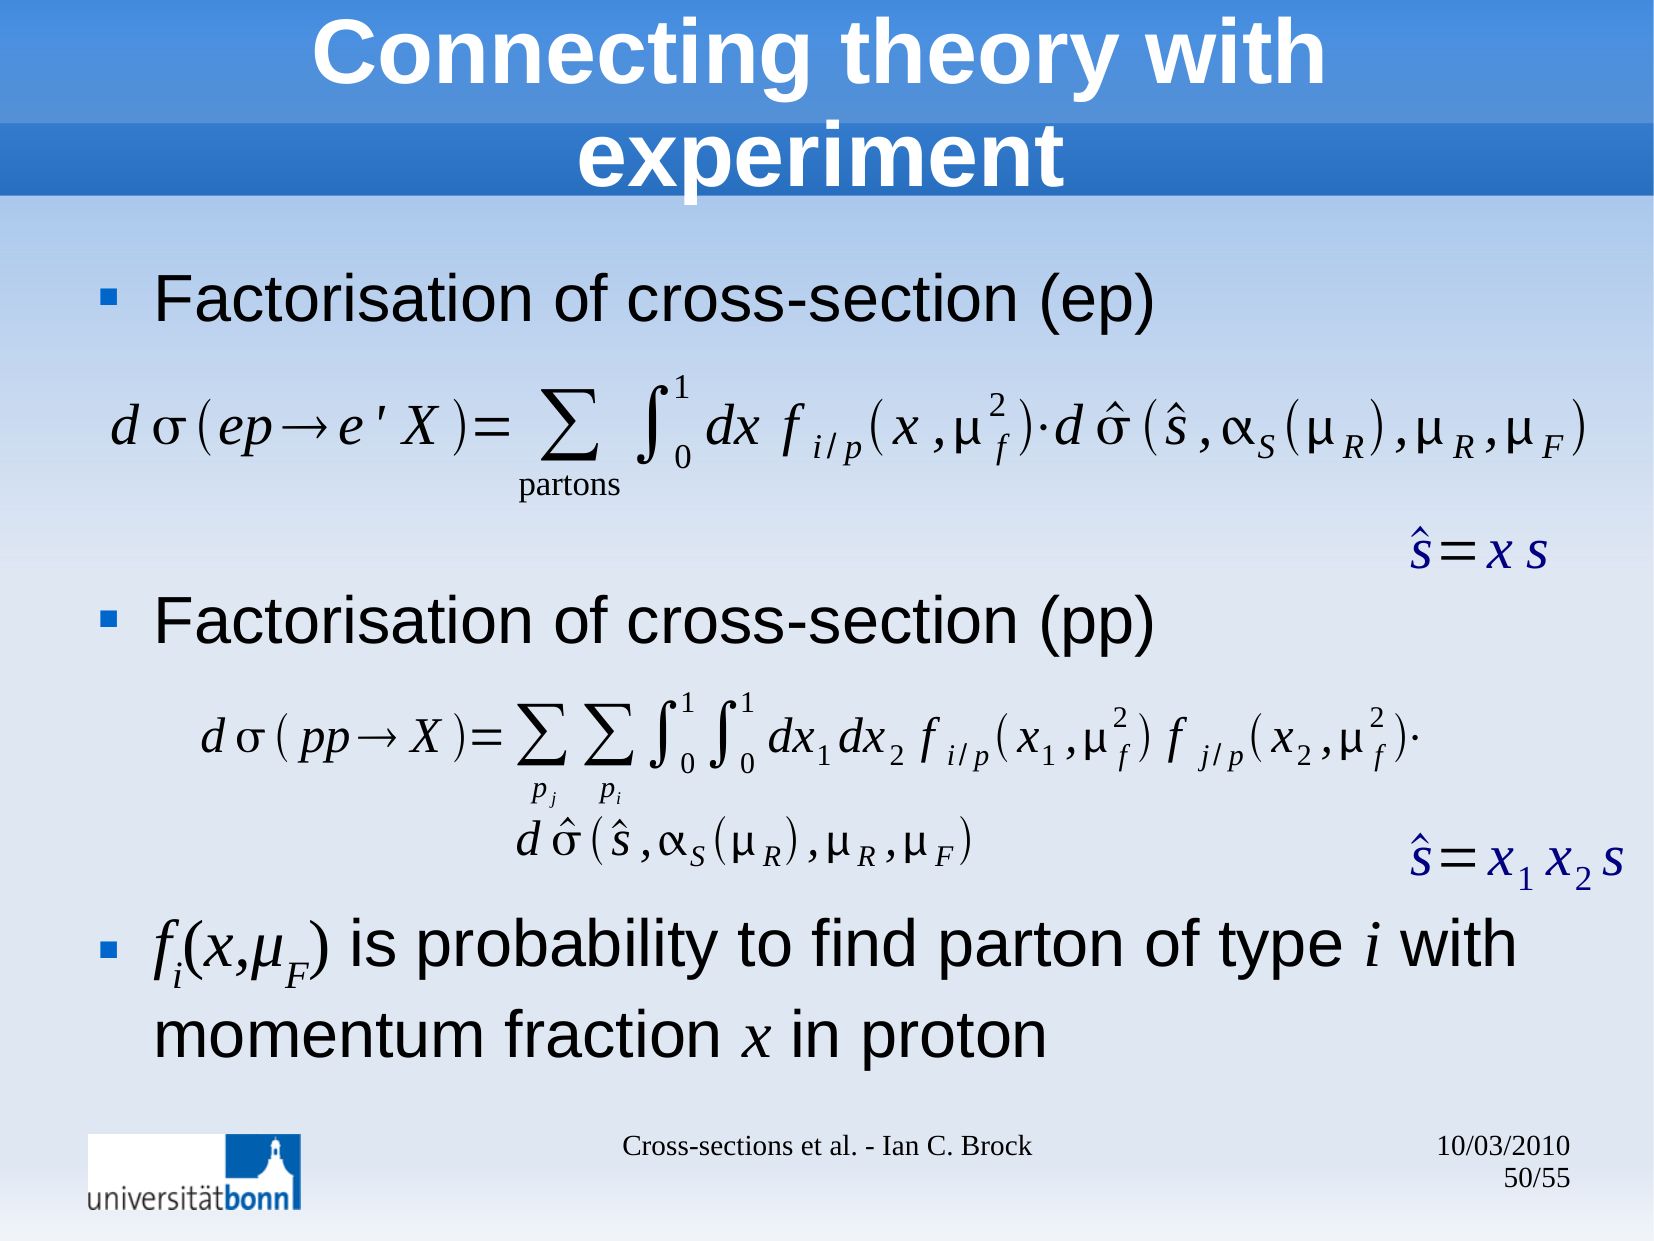

# Connecting theory with experiment
Factorisation of cross-section (ep)
Factorisation of cross-section (pp)
fi(x,μF) is probability to find parton of type i with momentum fraction x in proton
Cross-sections et al. - Ian C. Brock
50